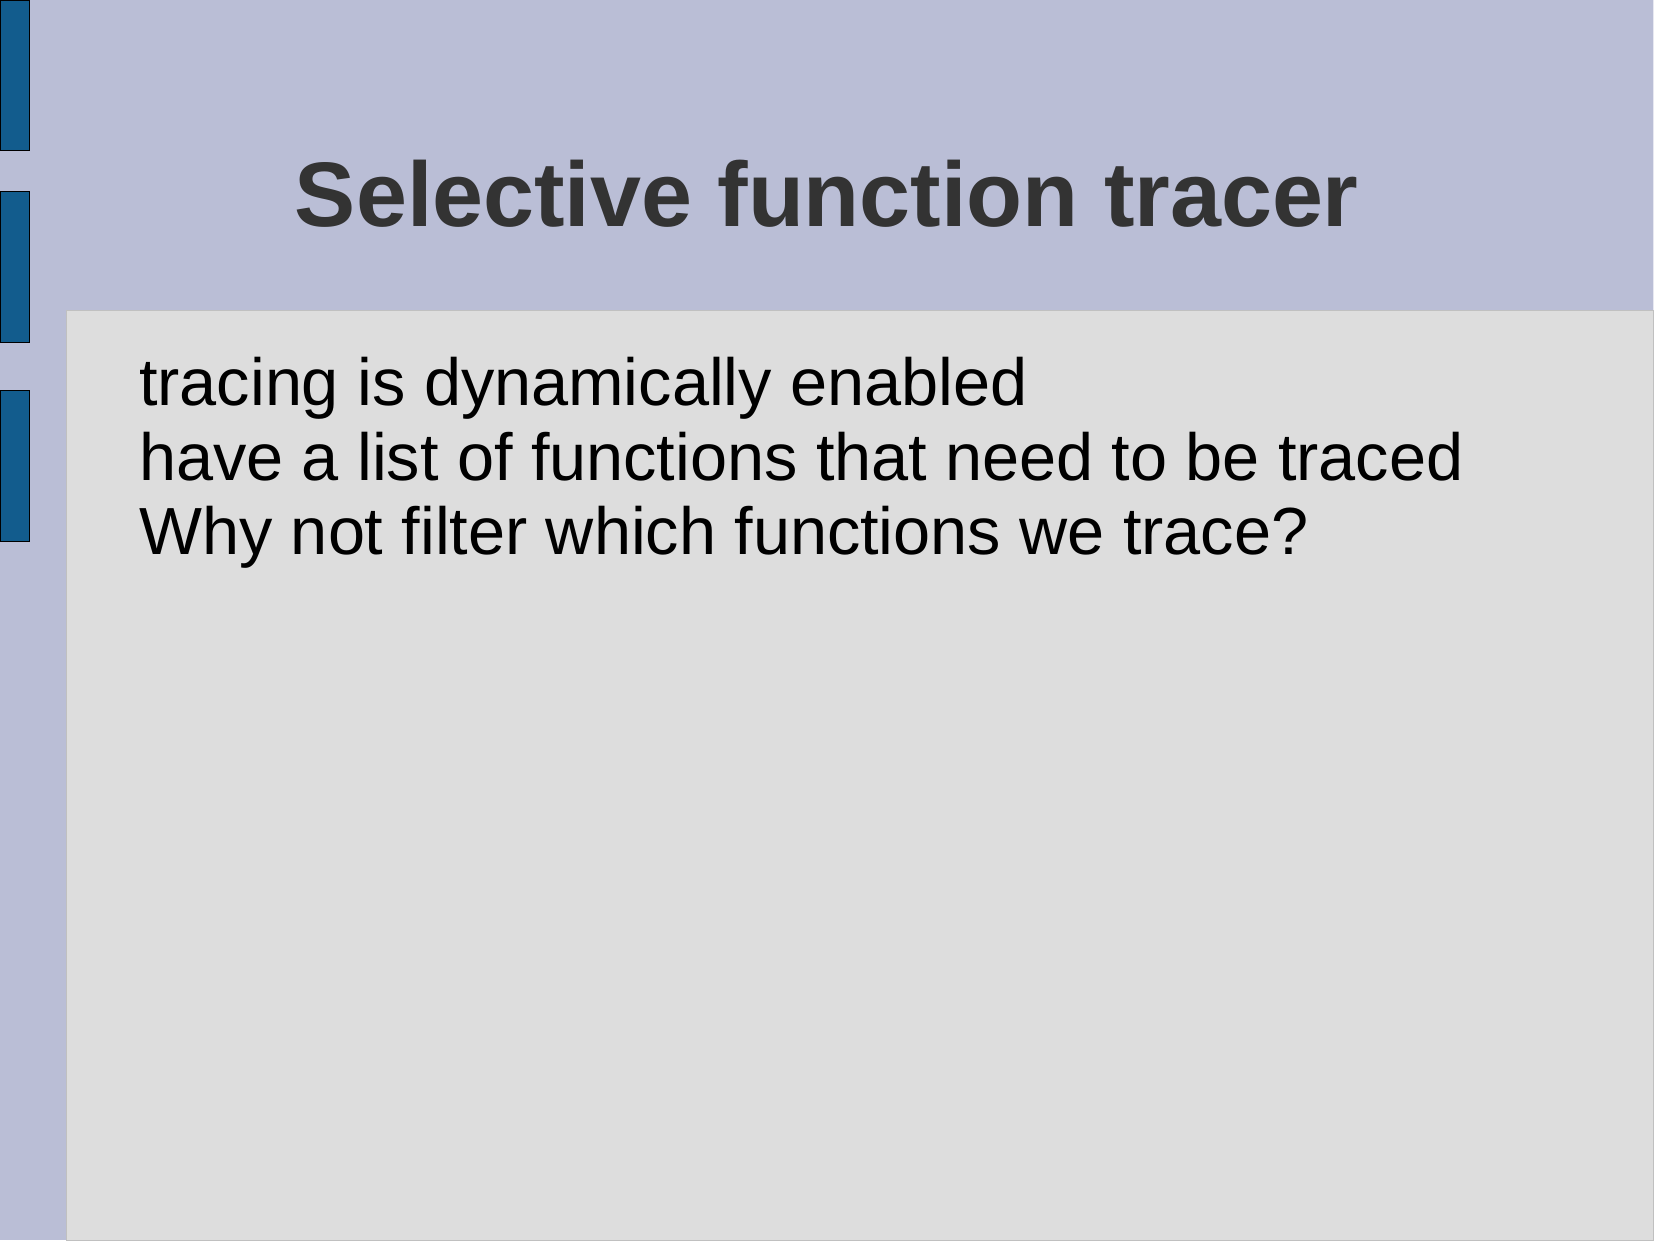

# Selective function tracer
tracing is dynamically enabled
have a list of functions that need to be traced
Why not filter which functions we trace?